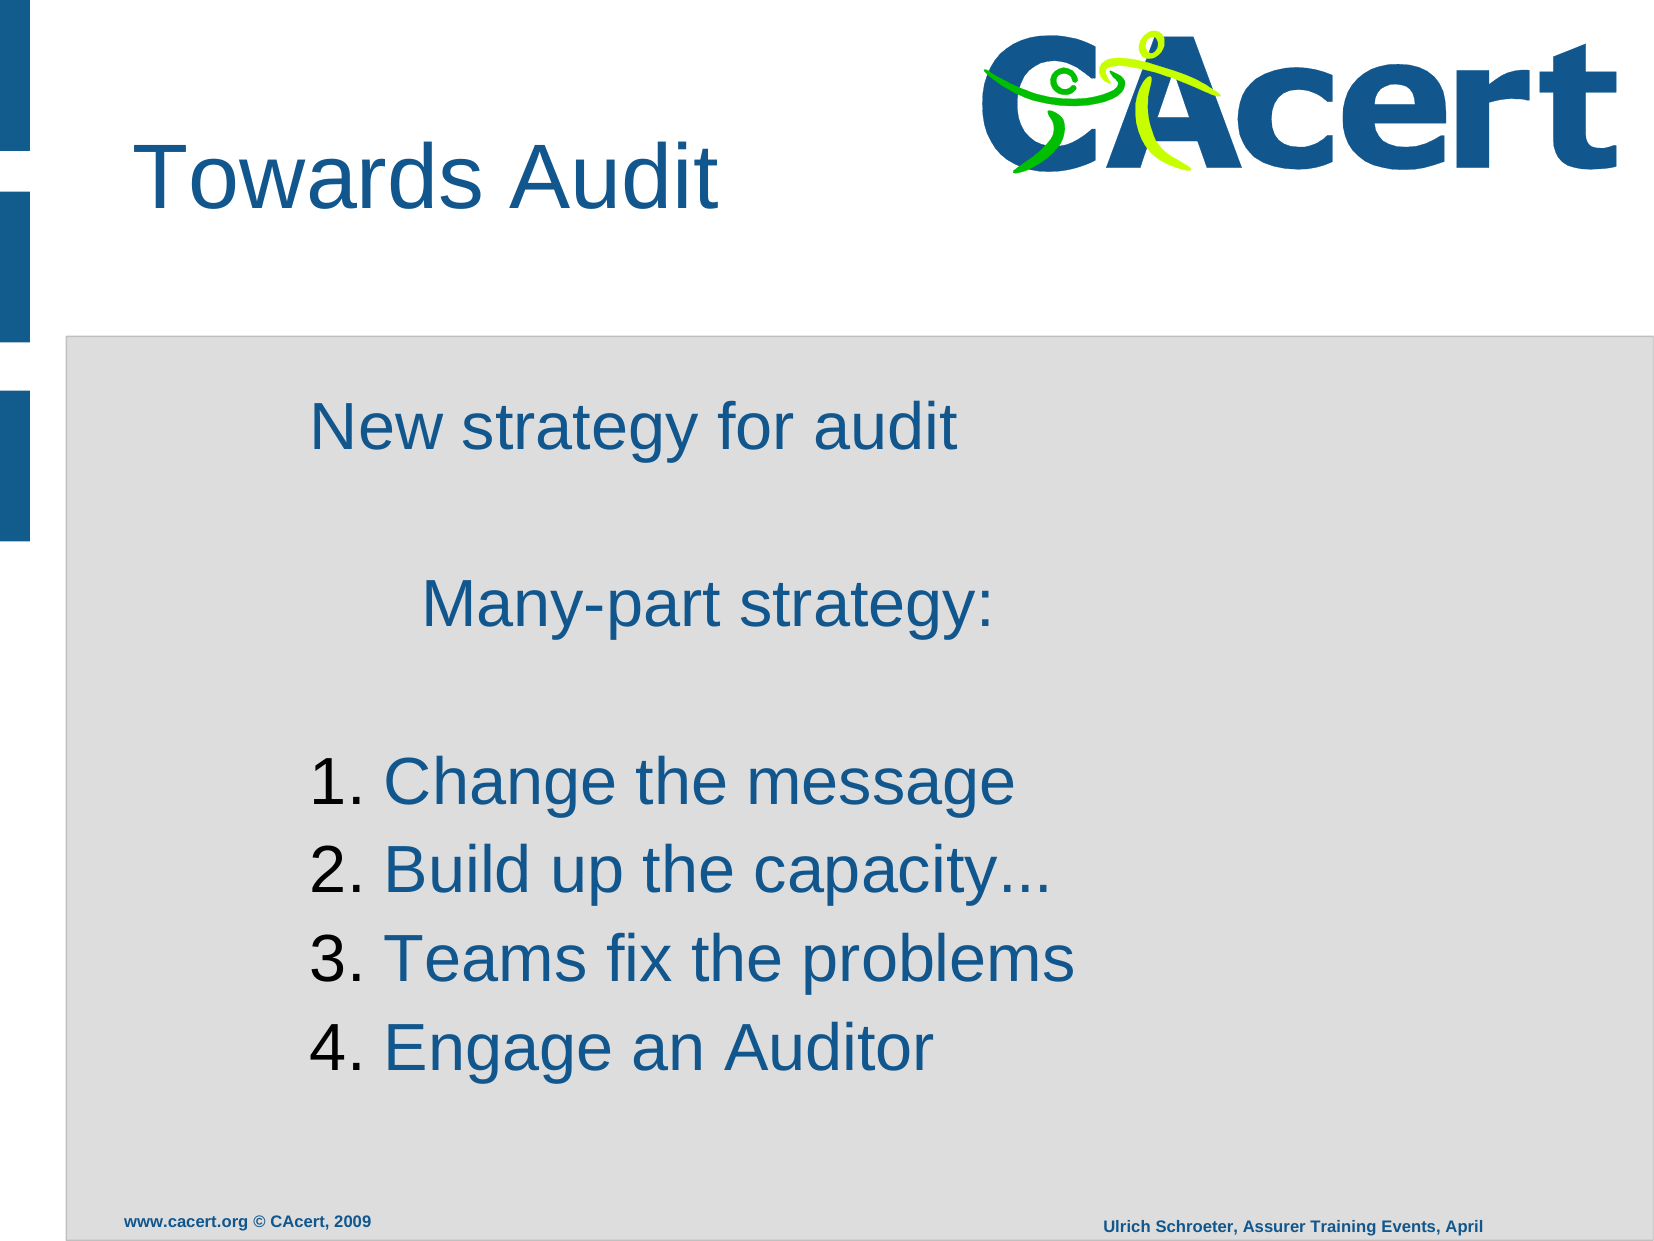

Towards Audit
New strategy for audit
 Many-part strategy:
 Change the message
 Build up the capacity...
 Teams fix the problems
 Engage an Auditor